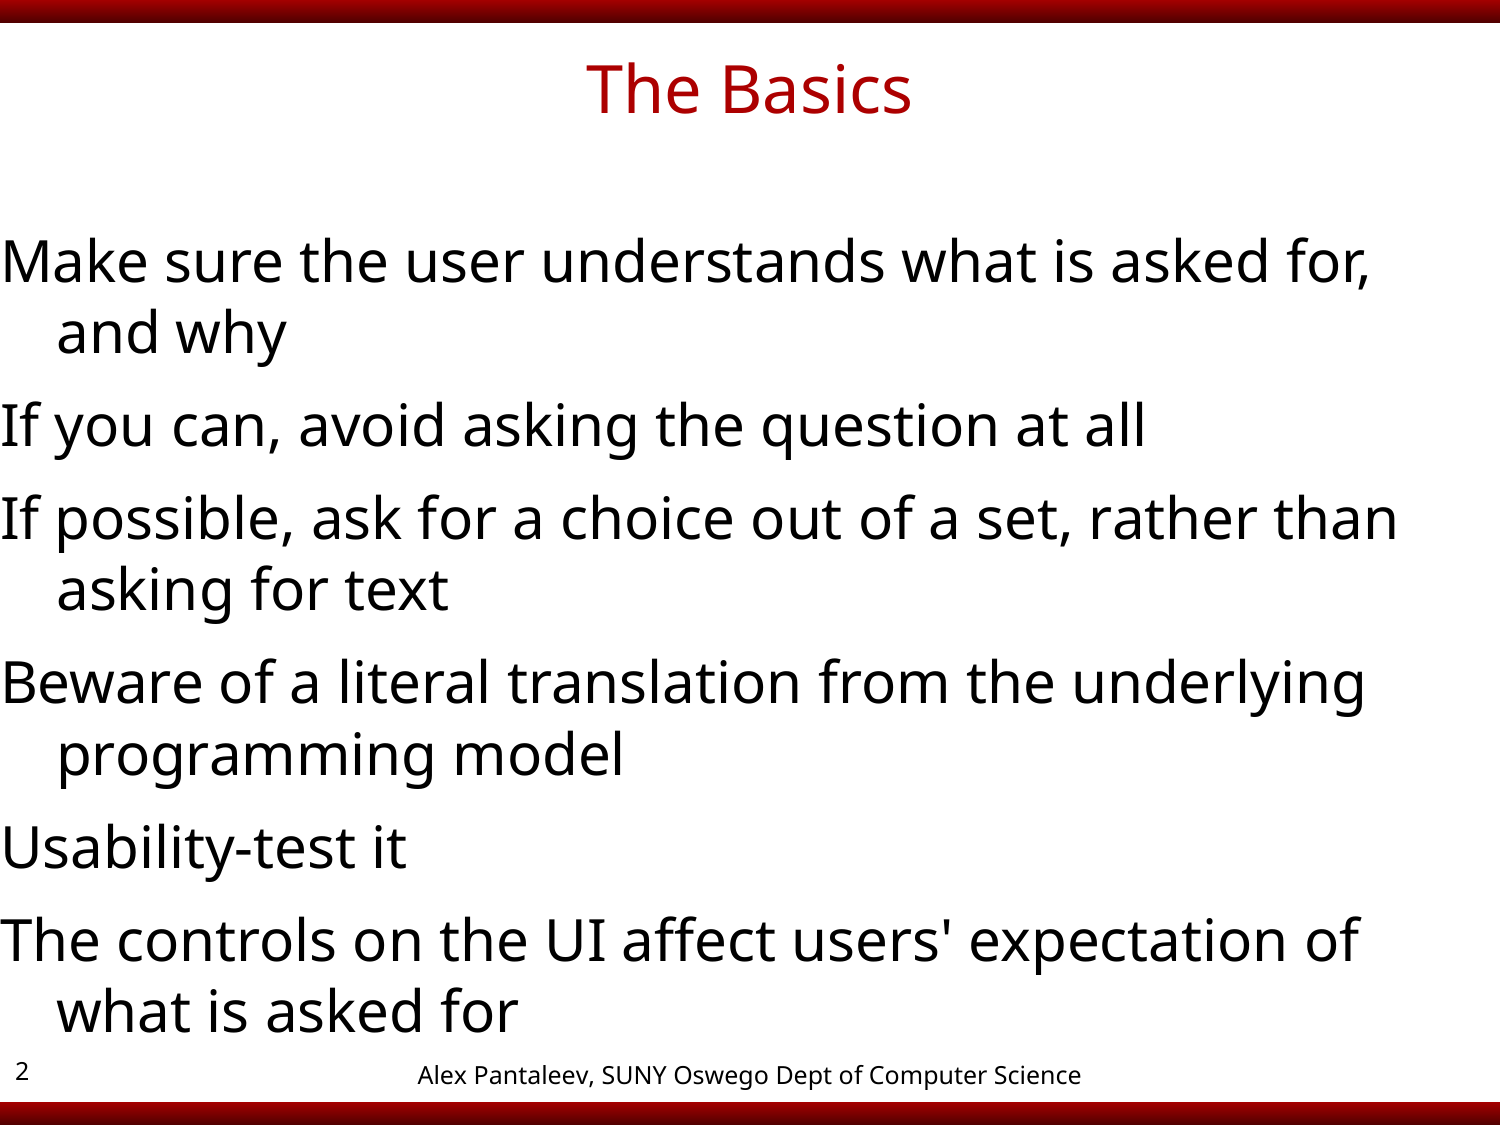

# The Basics
Make sure the user understands what is asked for, and why
If you can, avoid asking the question at all
If possible, ask for a choice out of a set, rather than asking for text
Beware of a literal translation from the underlying programming model
Usability-test it
The controls on the UI affect users' expectation of what is asked for
2